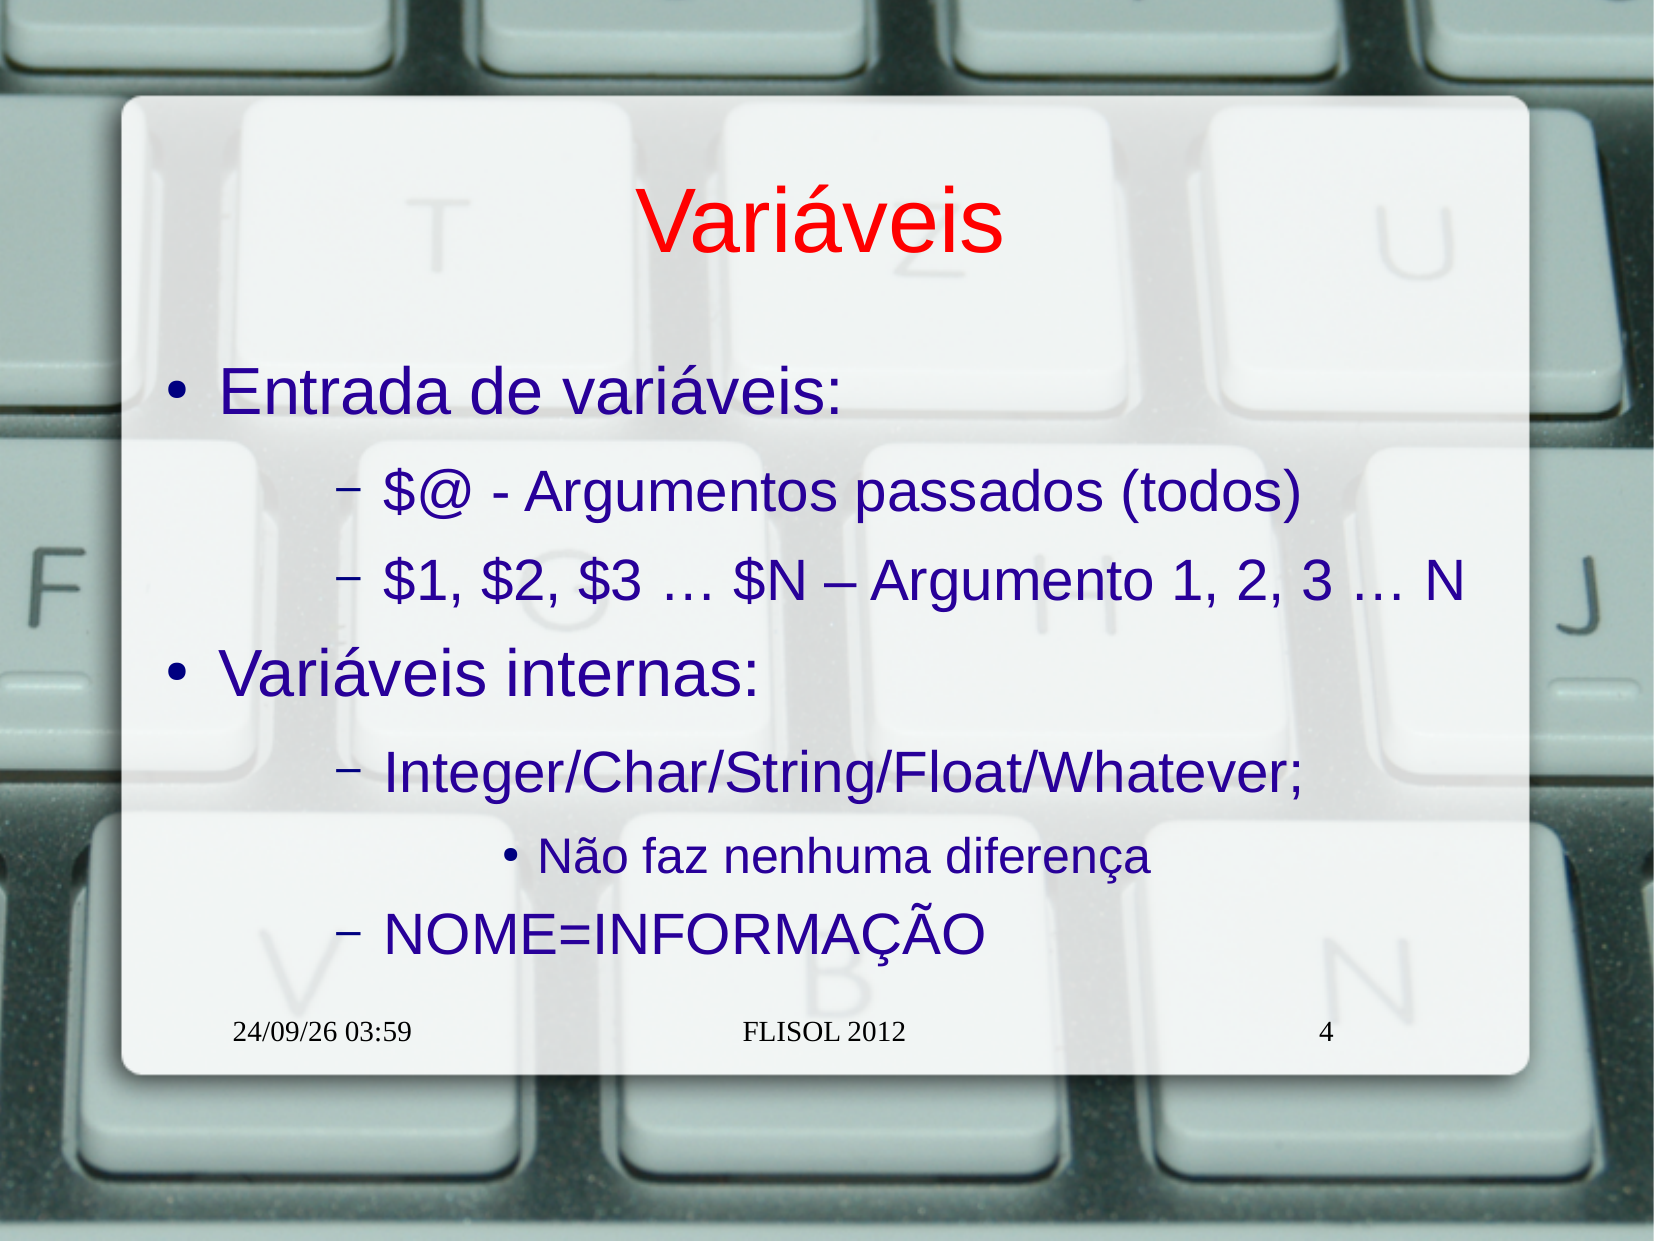

# Variáveis
Entrada de variáveis:
$@ - Argumentos passados (todos)
$1, $2, $3 … $N – Argumento 1, 2, 3 … N
Variáveis internas:
Integer/Char/String/Float/Whatever;
Não faz nenhuma diferença
NOME=INFORMAÇÃO
FLISOL 2012
4